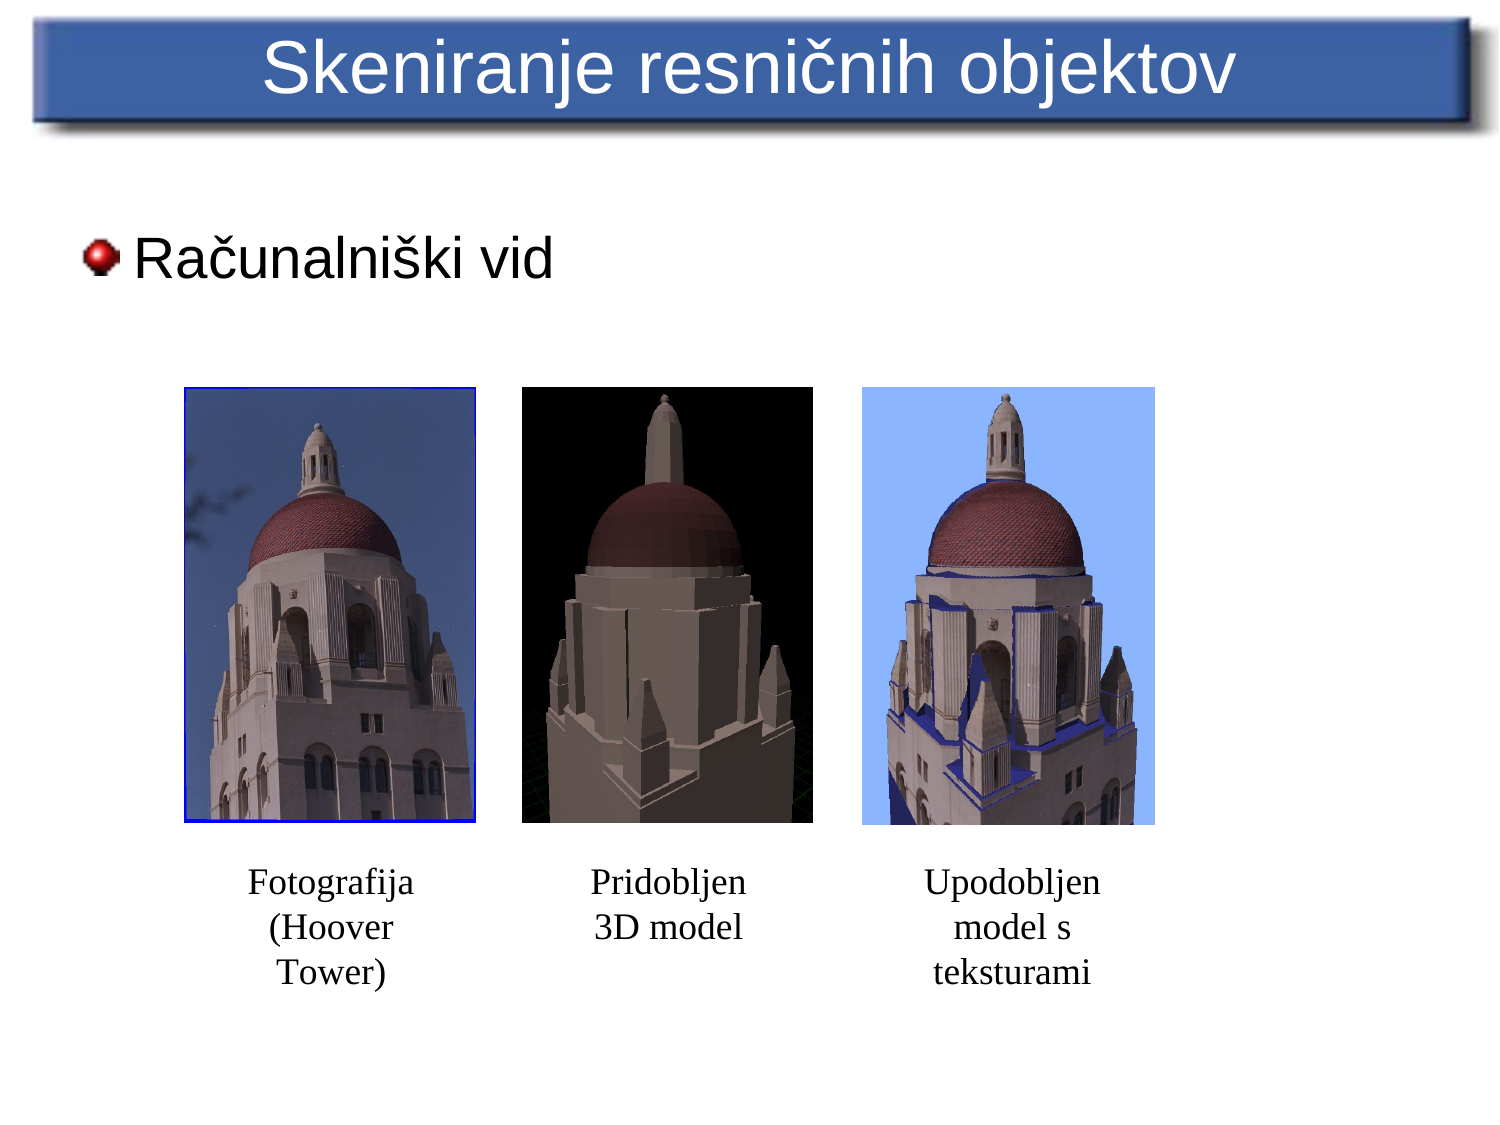

# Skeniranje resničnih objektov
Računalniški vid
Fotografija (Hoover Tower)
Pridobljen 3D model
Upodobljen model s teksturami